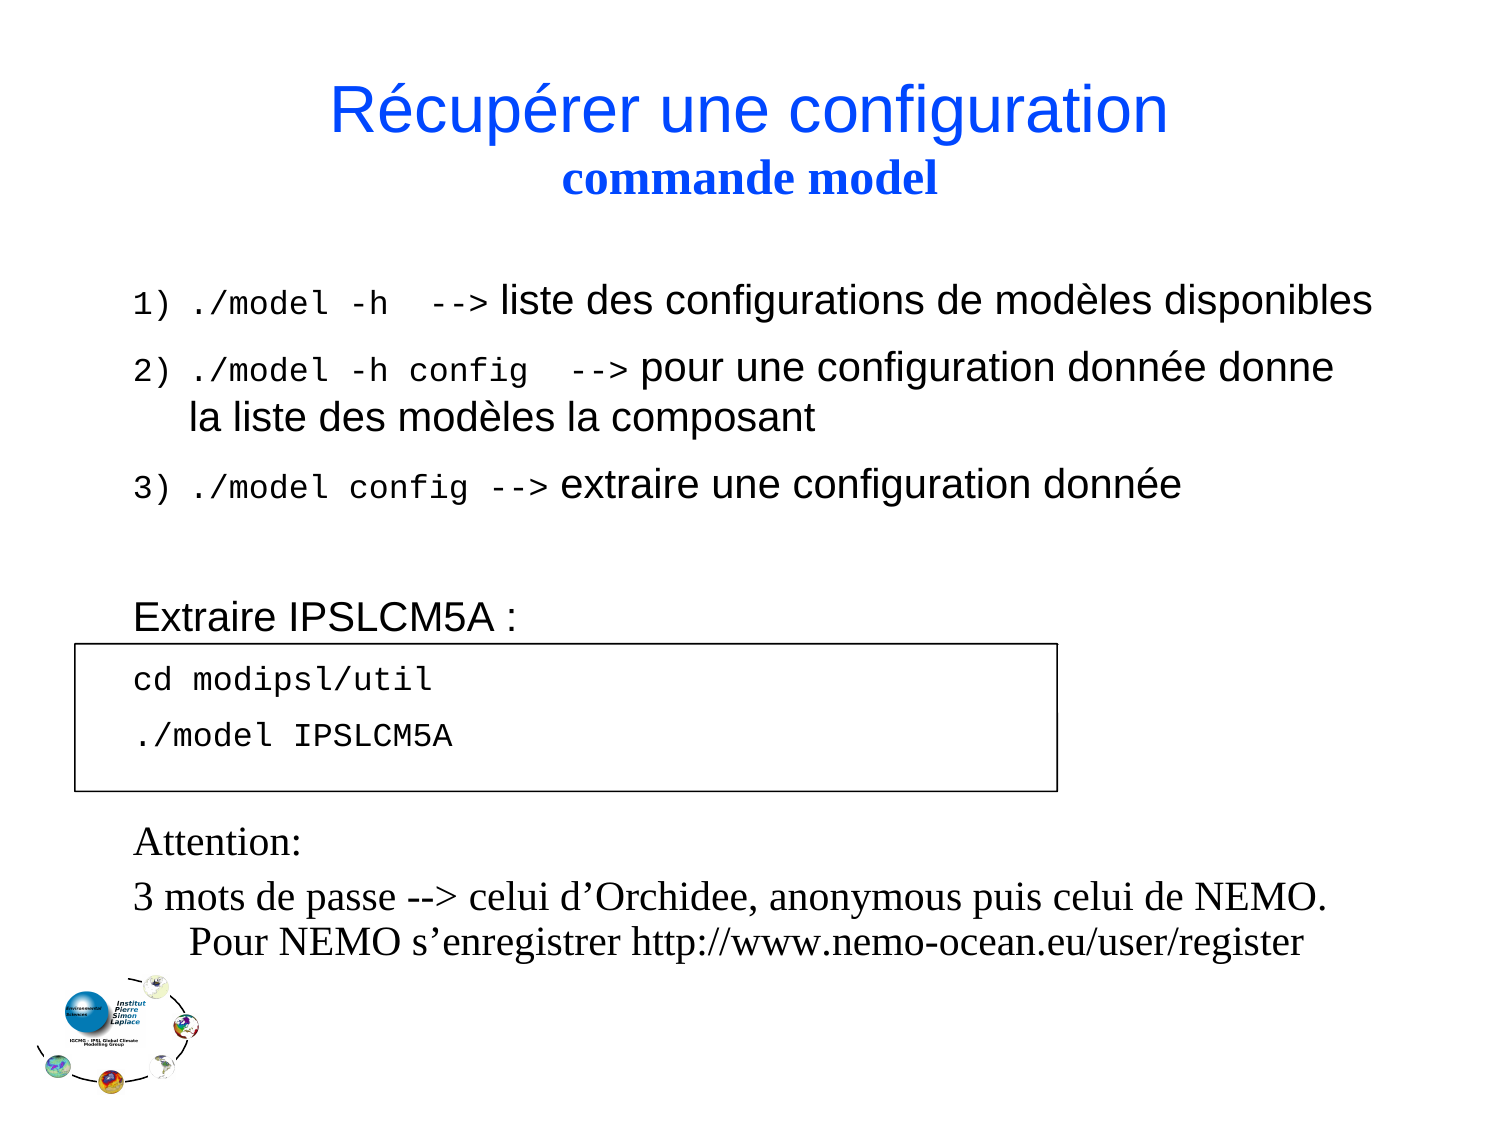

Récupérer une configuration
commande model
# ./model -h --> liste des configurations de modèles disponibles
./model -h config --> pour une configuration donnée donne la liste des modèles la composant
./model config --> extraire une configuration donnée
Extraire IPSLCM5A :
cd modipsl/util
./model IPSLCM5A
Attention:
3 mots de passe --> celui d’Orchidee, anonymous puis celui de NEMO.
Pour NEMO s’enregistrer http://www.nemo-ocean.eu/user/register